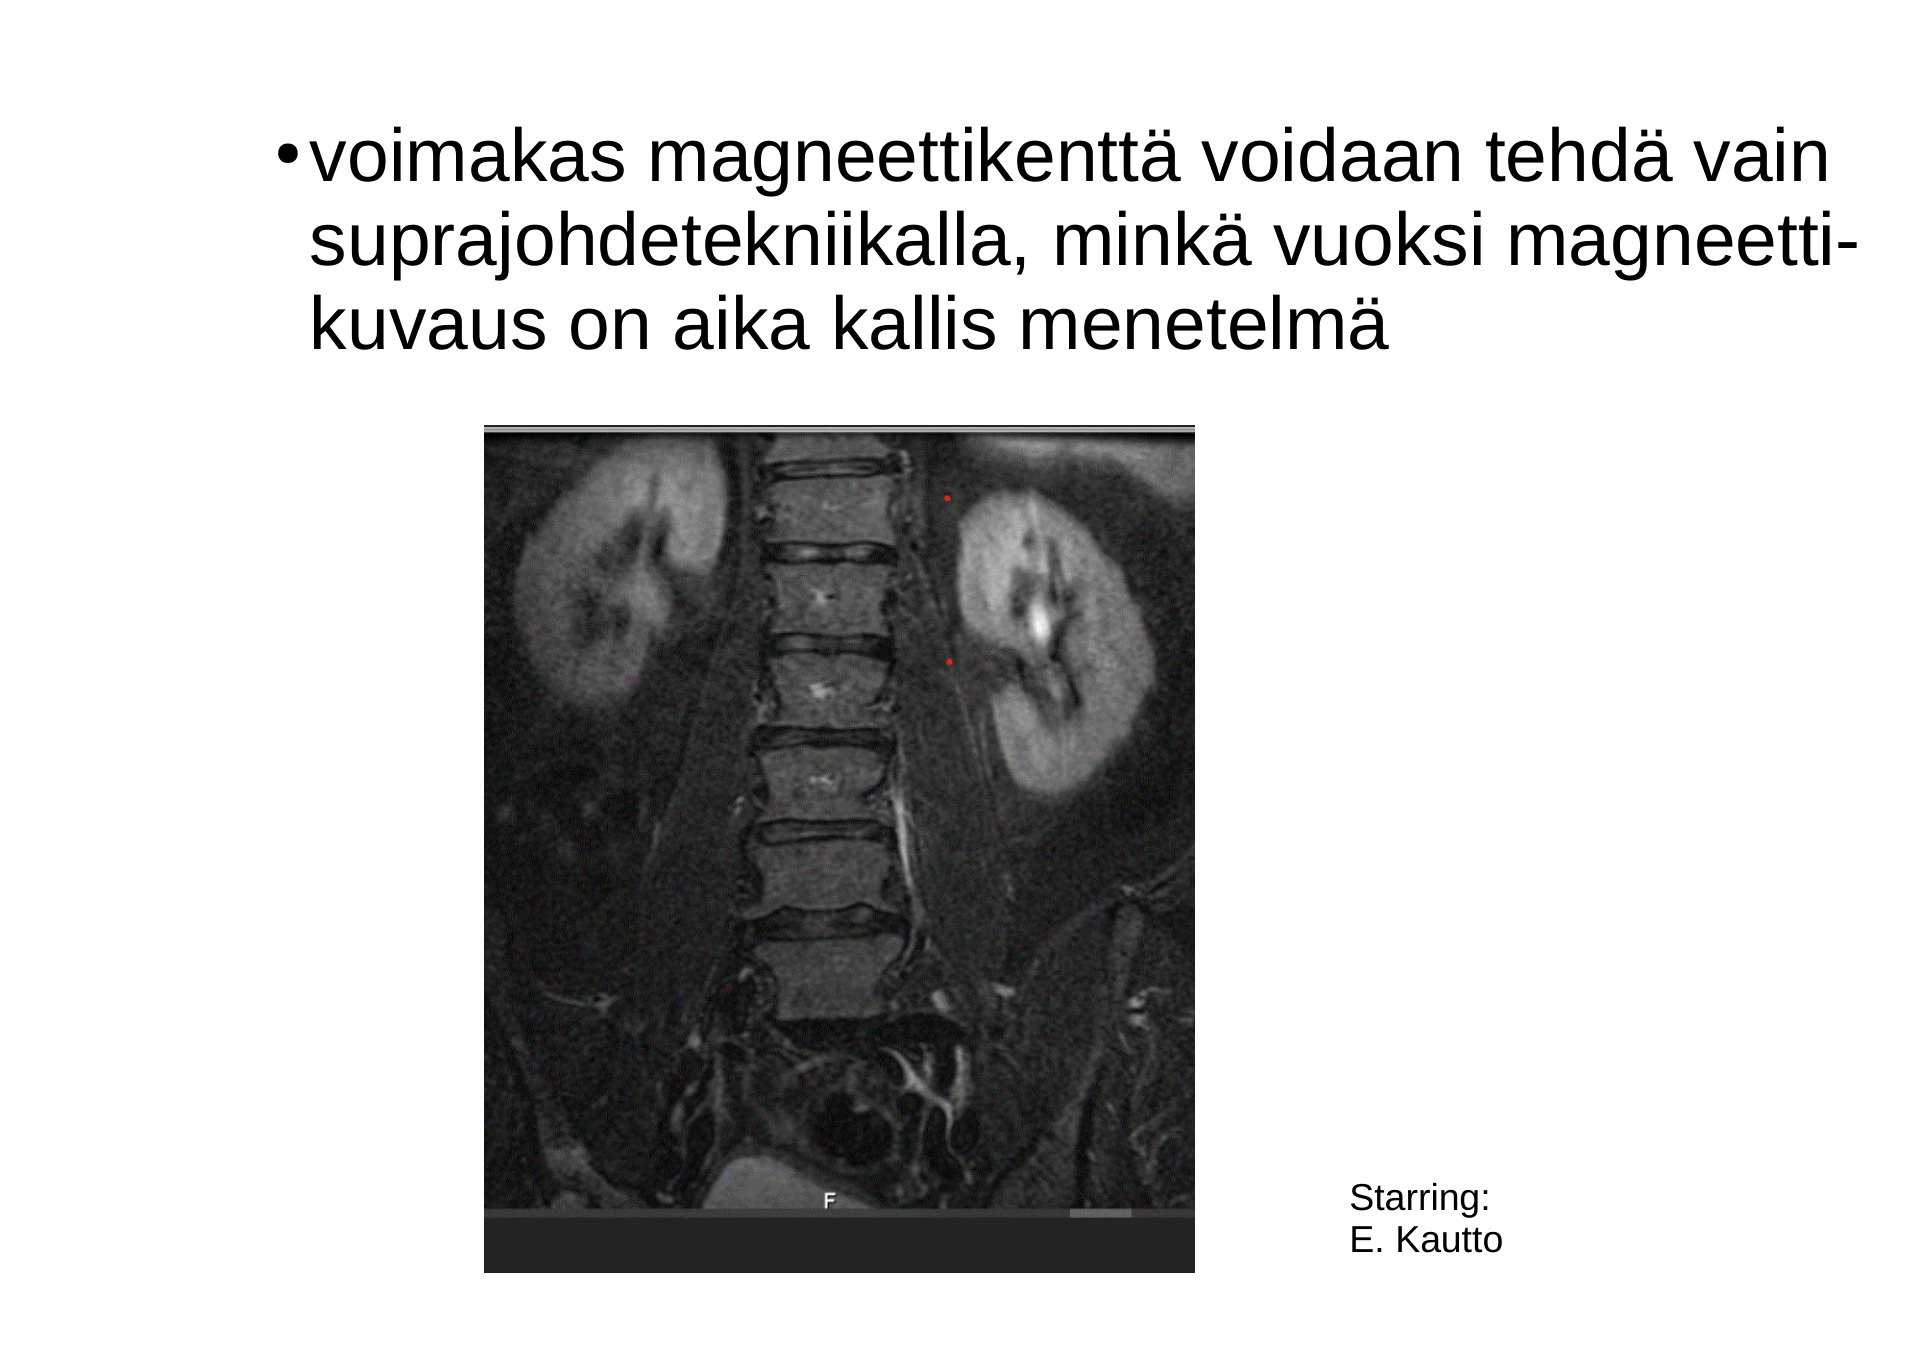

voimakas magneettikenttä voidaan tehdä vain
suprajohdetekniikalla, minkä vuoksi magneetti-
kuvaus on aika kallis menetelmä
Starring:
E. Kautto